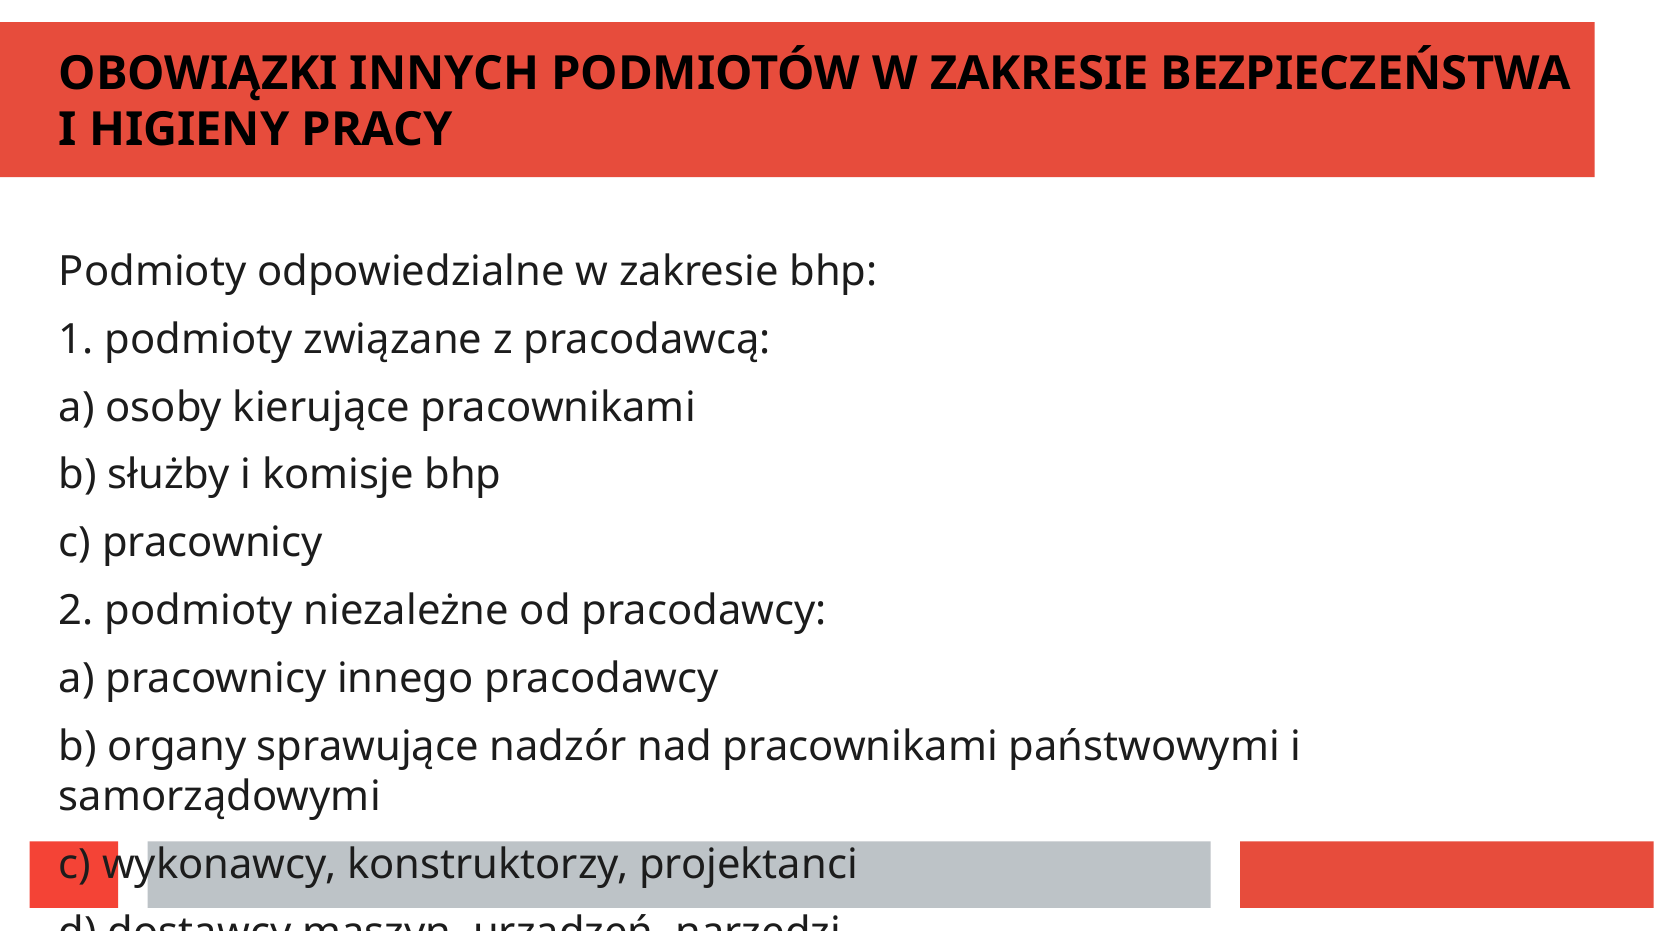

# OBOWIĄZKI INNYCH PODMIOTÓW W ZAKRESIE BEZPIECZEŃSTWA I HIGIENY PRACY
Podmioty odpowiedzialne w zakresie bhp:
1. podmioty związane z pracodawcą:
a) osoby kierujące pracownikami
b) służby i komisje bhp
c) pracownicy
2. podmioty niezależne od pracodawcy:
a) pracownicy innego pracodawcy
b) organy sprawujące nadzór nad pracownikami państwowymi i samorządowymi
c) wykonawcy, konstruktorzy, projektanci
d) dostawcy maszyn, urządzeń, narzędzi